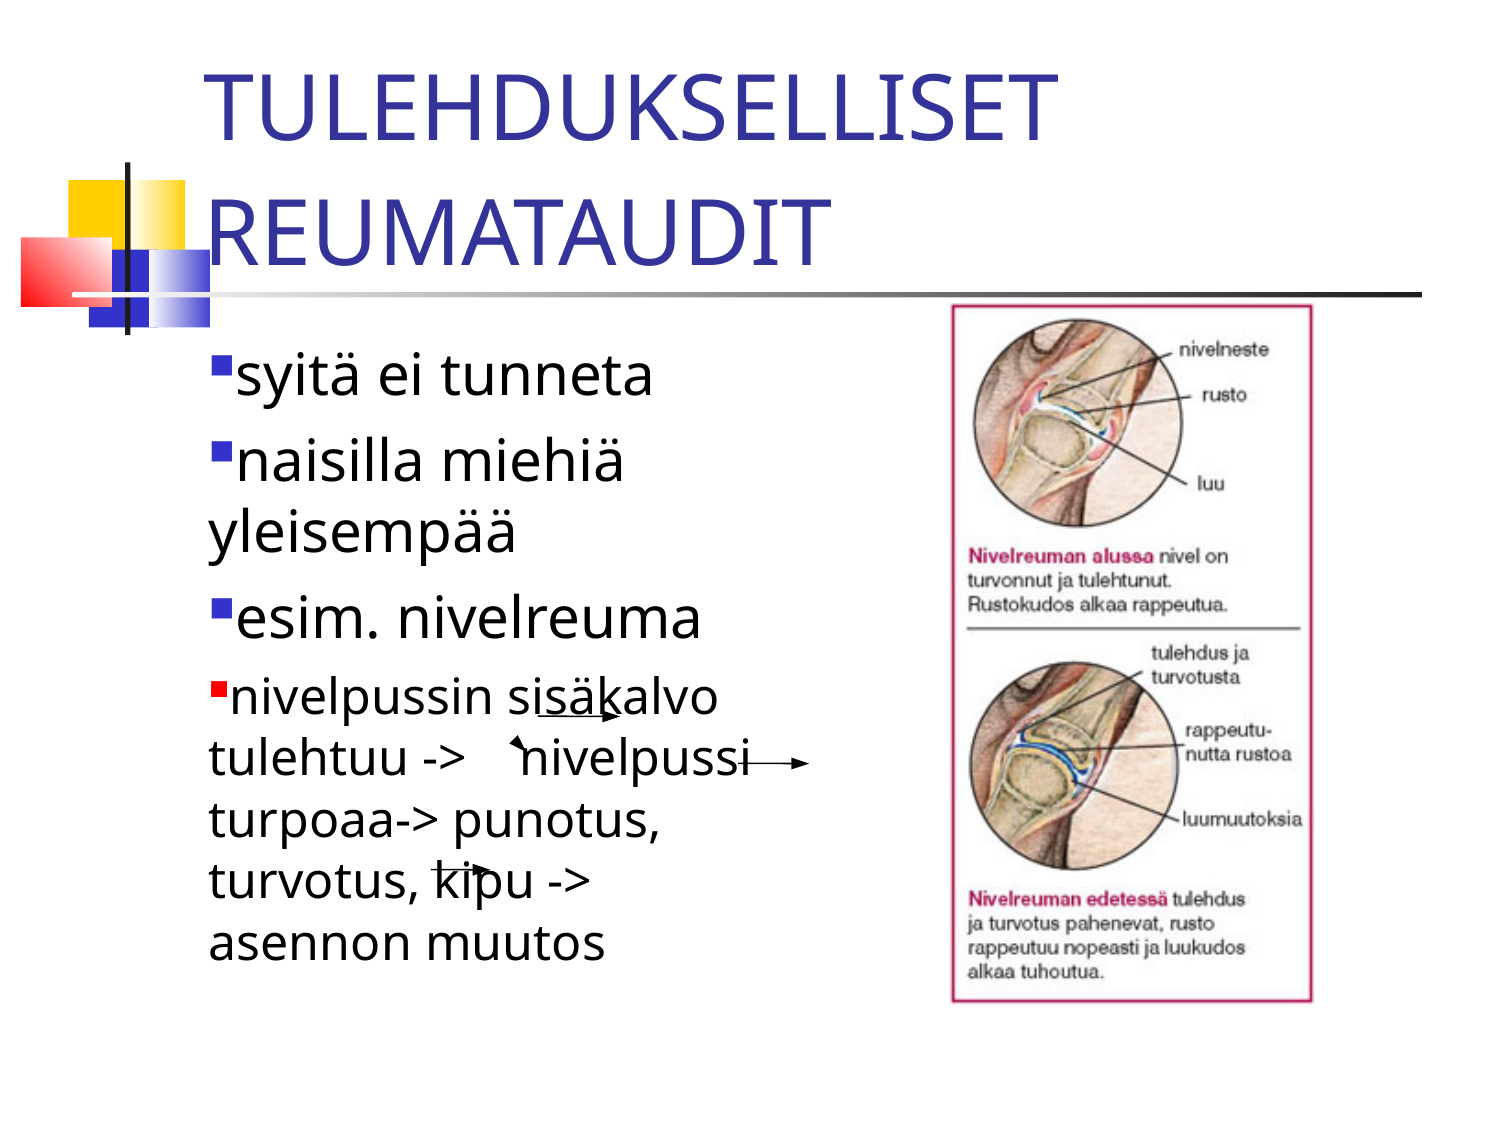

TULEHDUKSELLISET REUMATAUDIT
syitä ei tunneta
naisilla miehiä yleisempää
esim. nivelreuma
nivelpussin sisäkalvo tulehtuu -> nivelpussi turpoaa-> punotus, turvotus, kipu -> asennon muutos